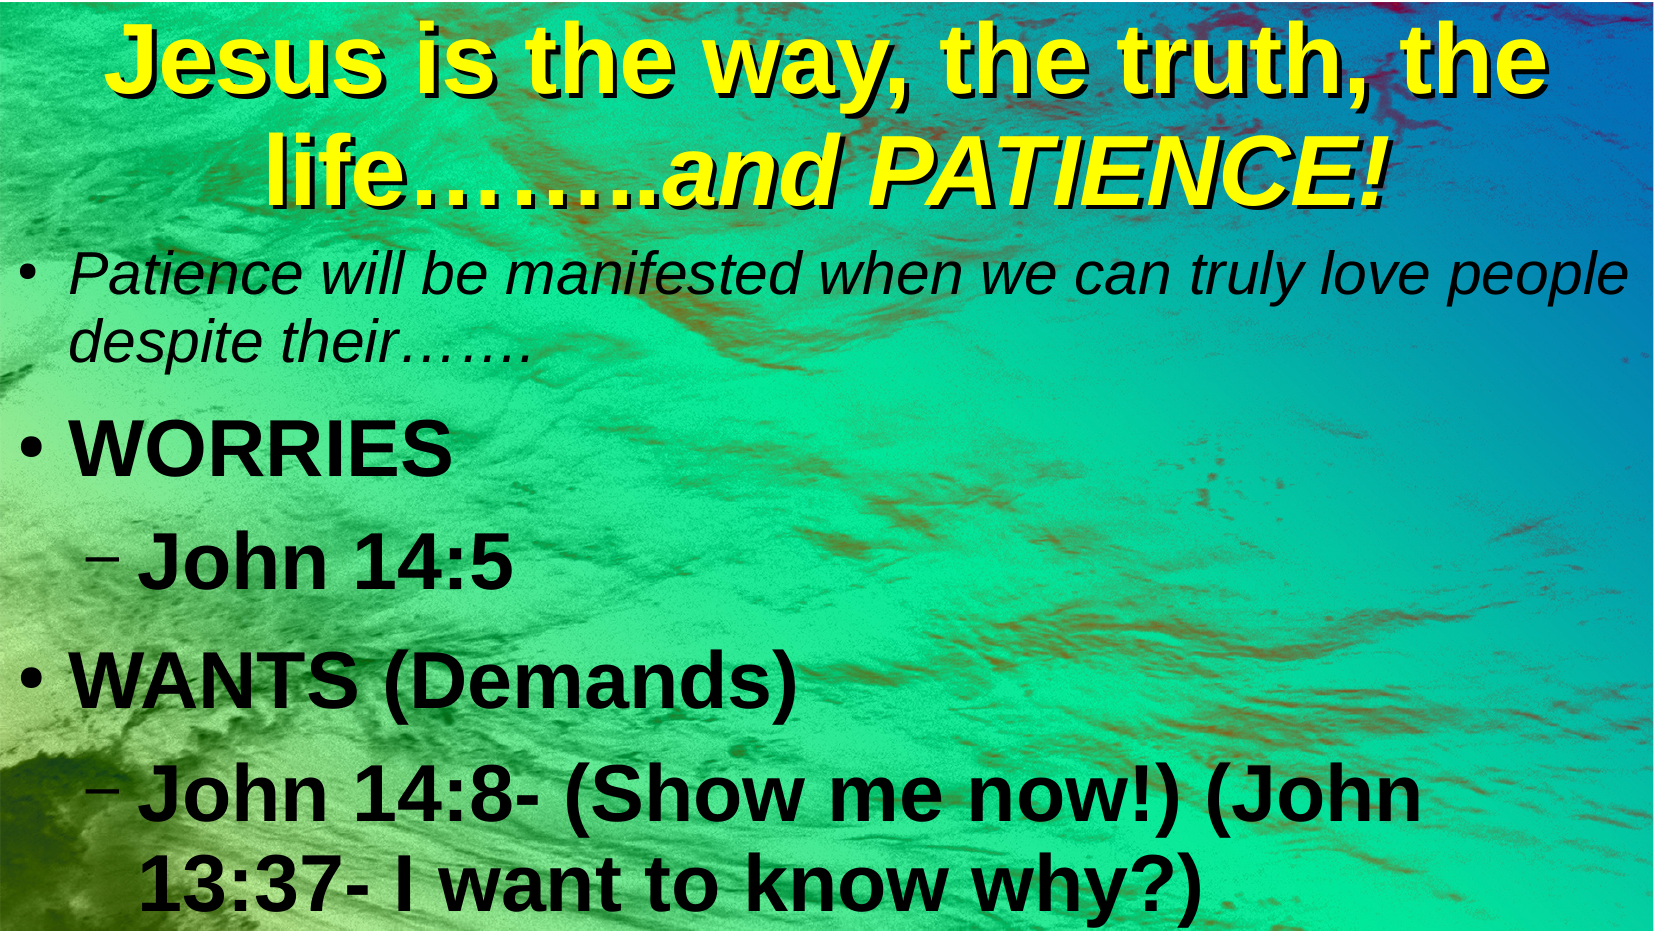

# Jesus is the way, the truth, the life……..and PATIENCE!
Patience will be manifested when we can truly love people despite their…….
WORRIES
John 14:5
WANTS (Demands)
John 14:8- (Show me now!) (John 13:37- I want to know why?)